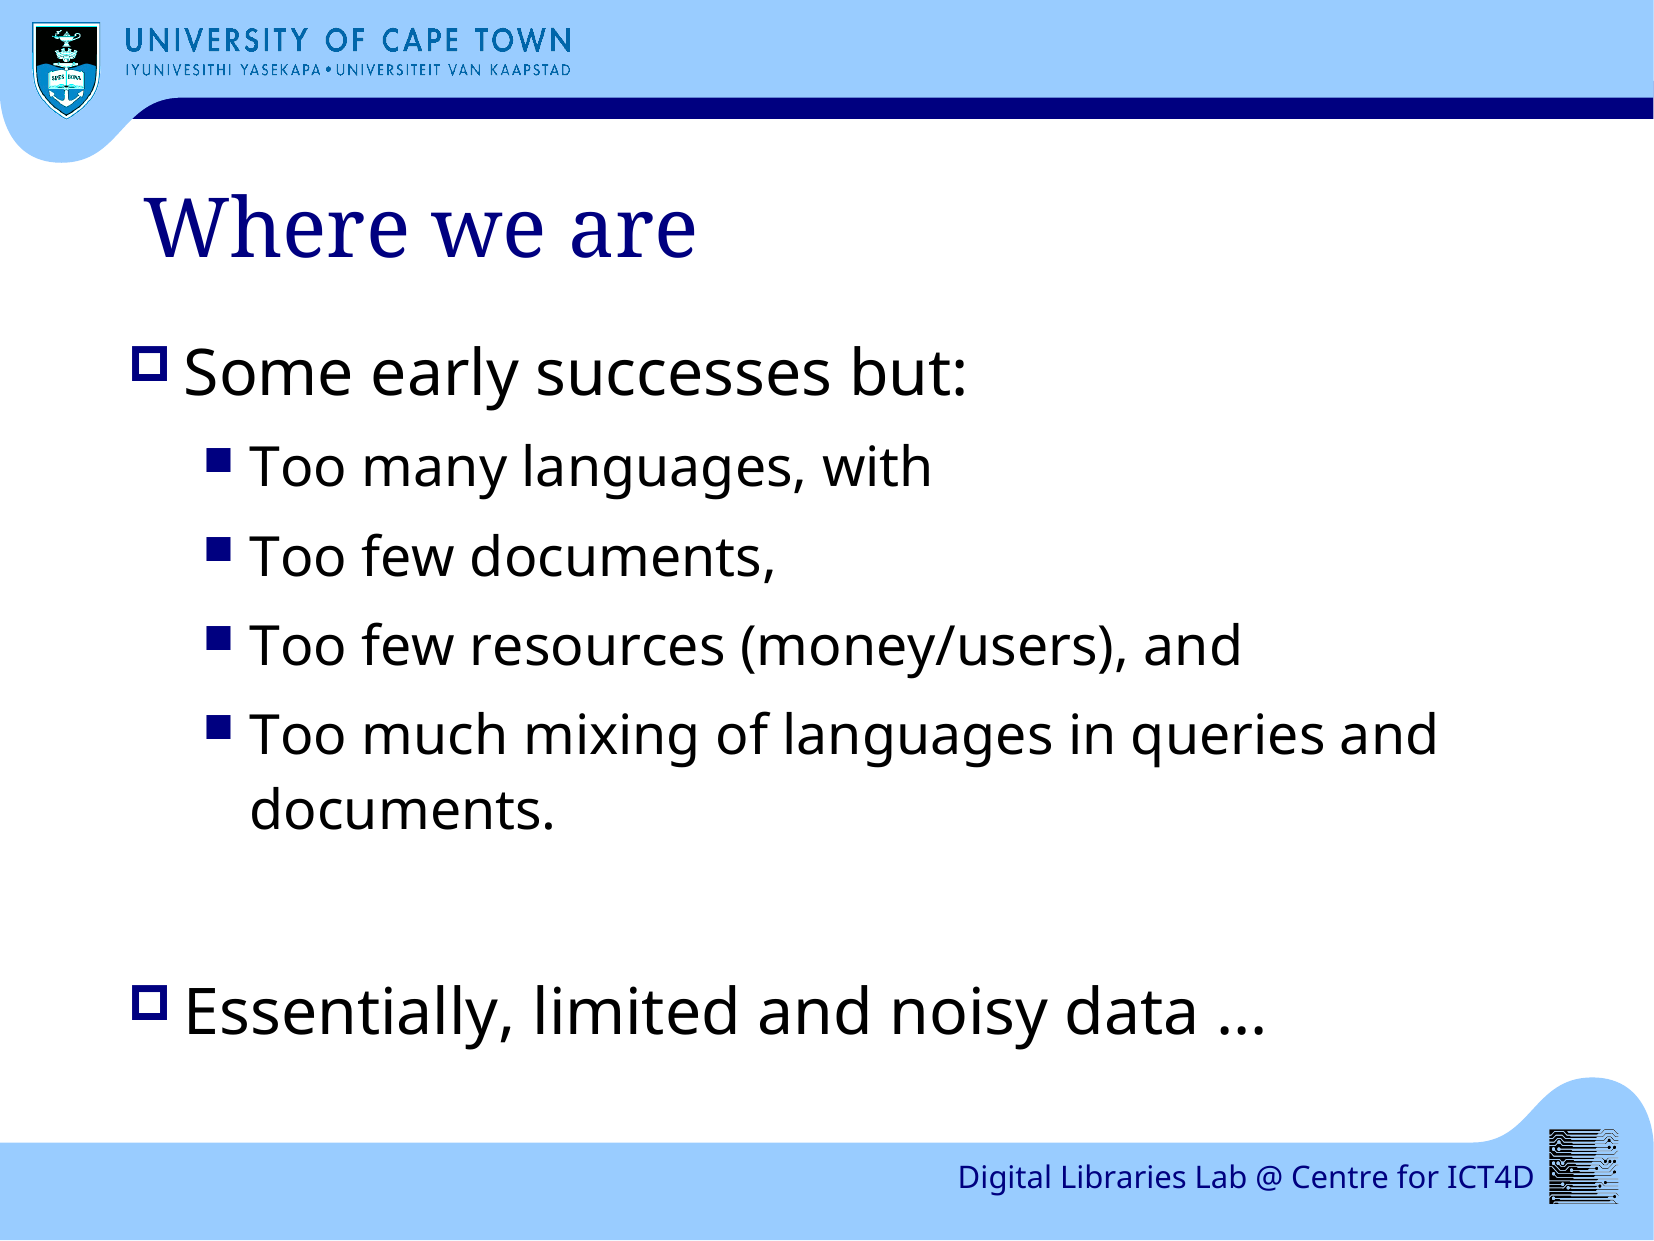

# Where we are
Some early successes but:
Too many languages, with
Too few documents,
Too few resources (money/users), and
Too much mixing of languages in queries and documents.
Essentially, limited and noisy data ...